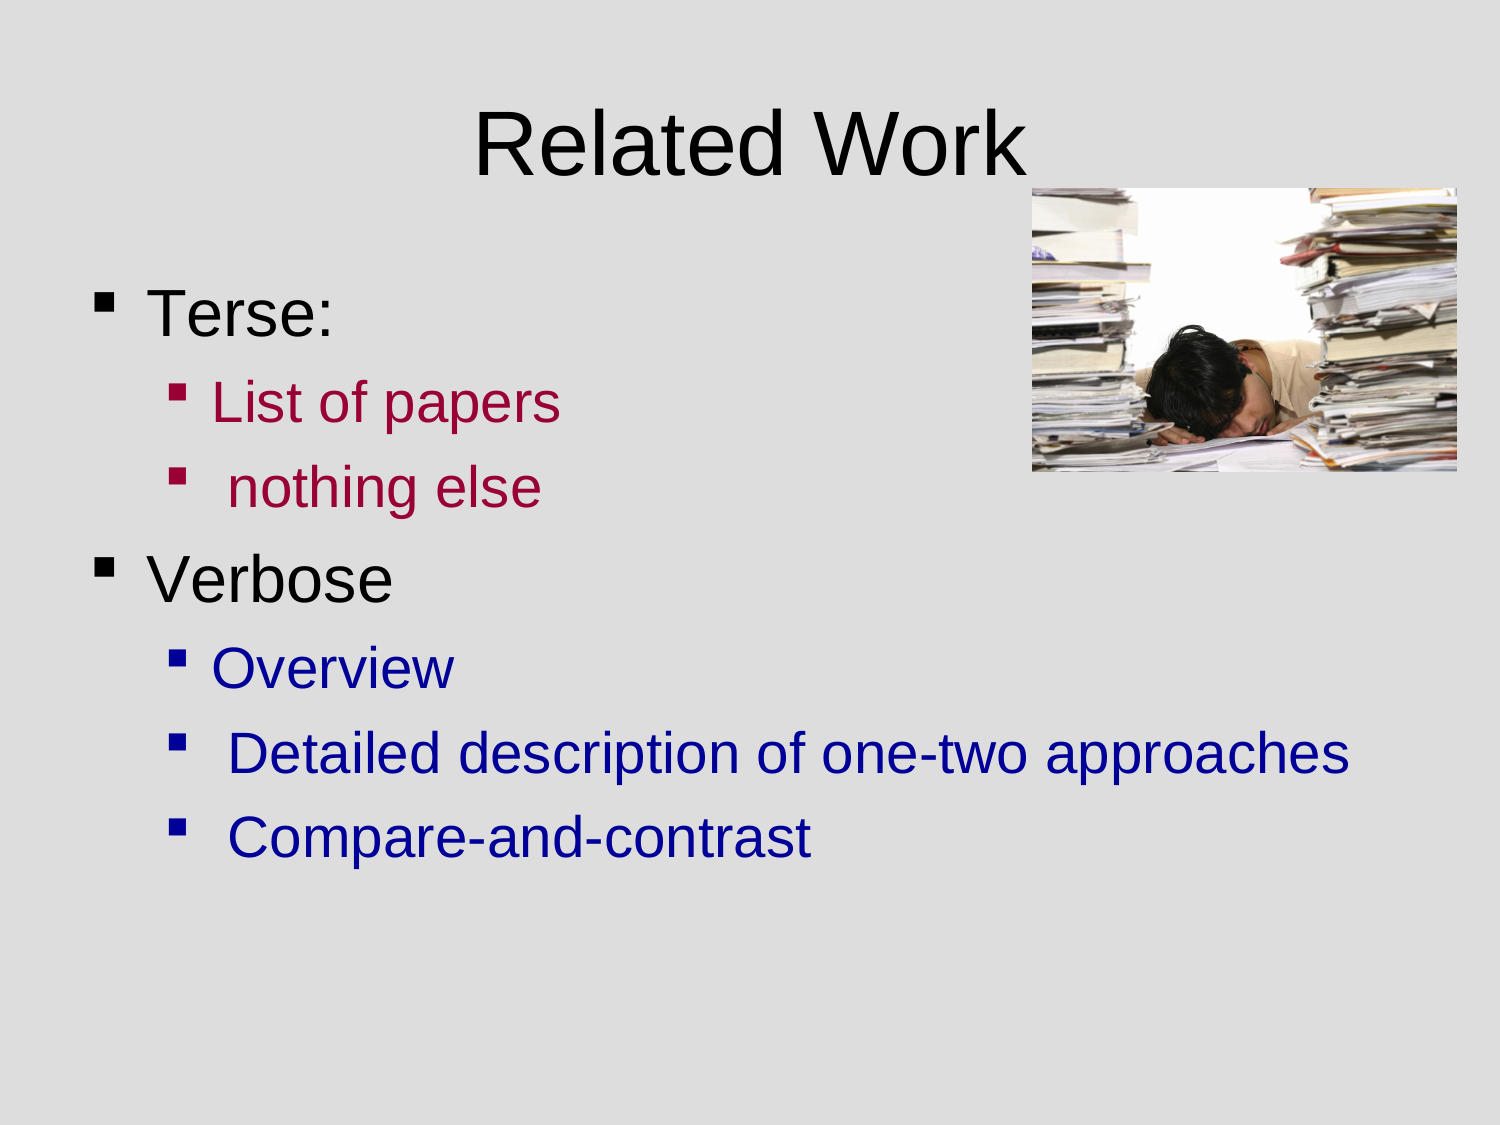

# Related Work
Terse:
List of papers
 nothing else
Verbose
Overview
 Detailed description of one-two approaches
 Compare-and-contrast